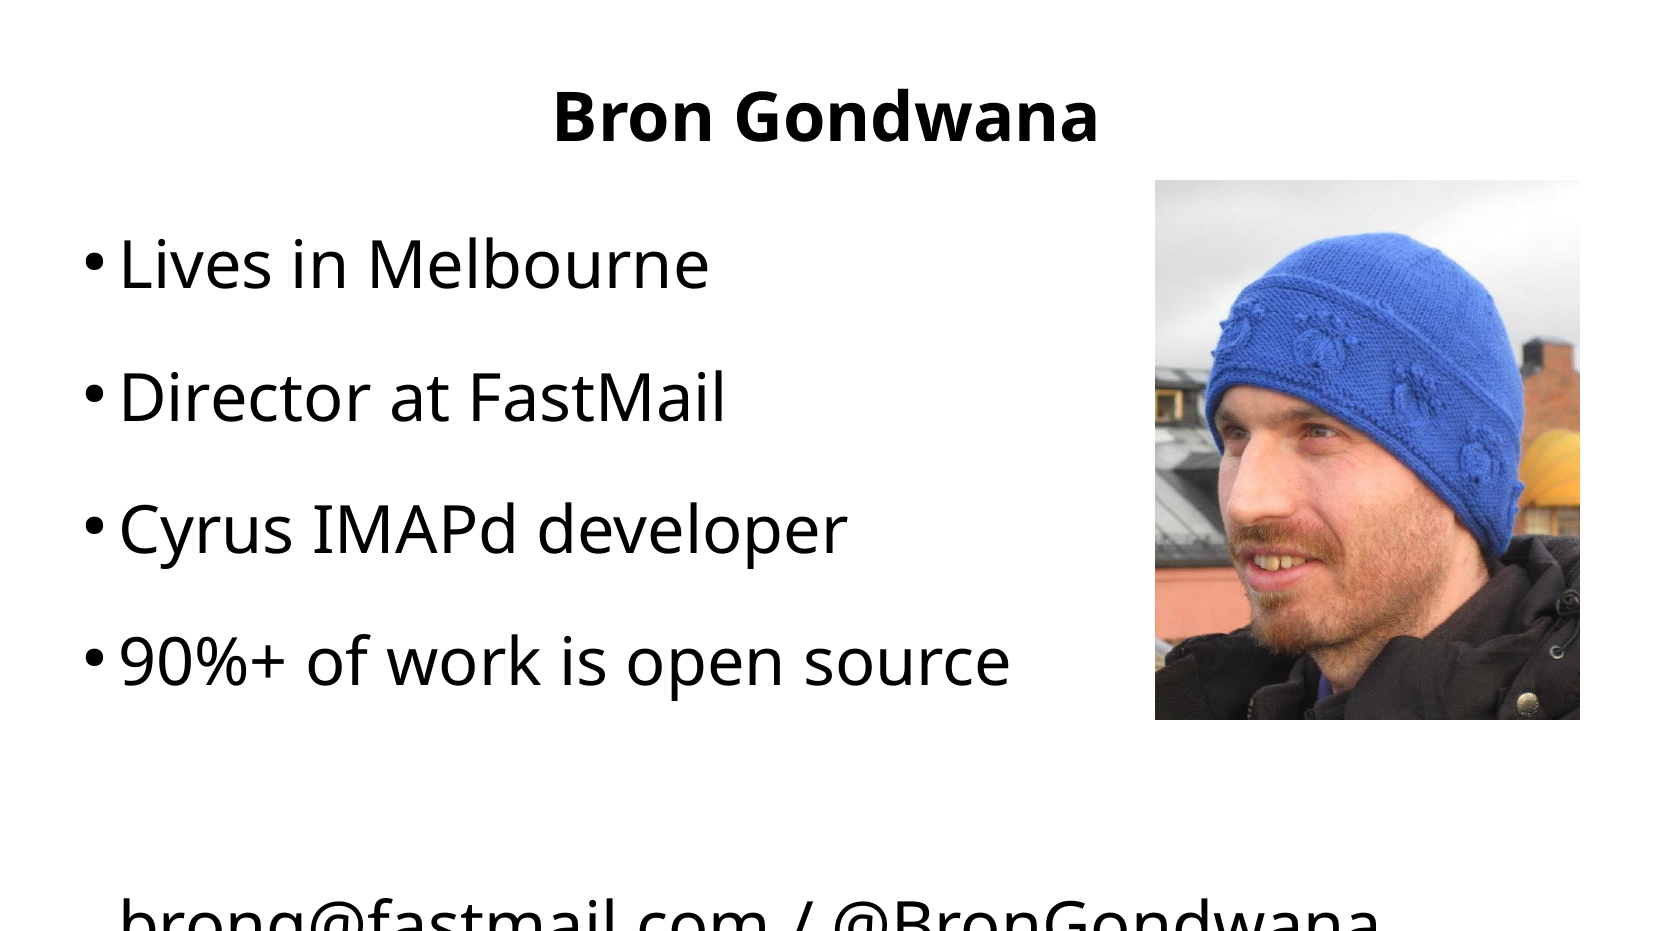

# Bron Gondwana
Lives in Melbourne
Director at FastMail
Cyrus IMAPd developer
90%+ of work is open source
brong@fastmail.com / @BronGondwana